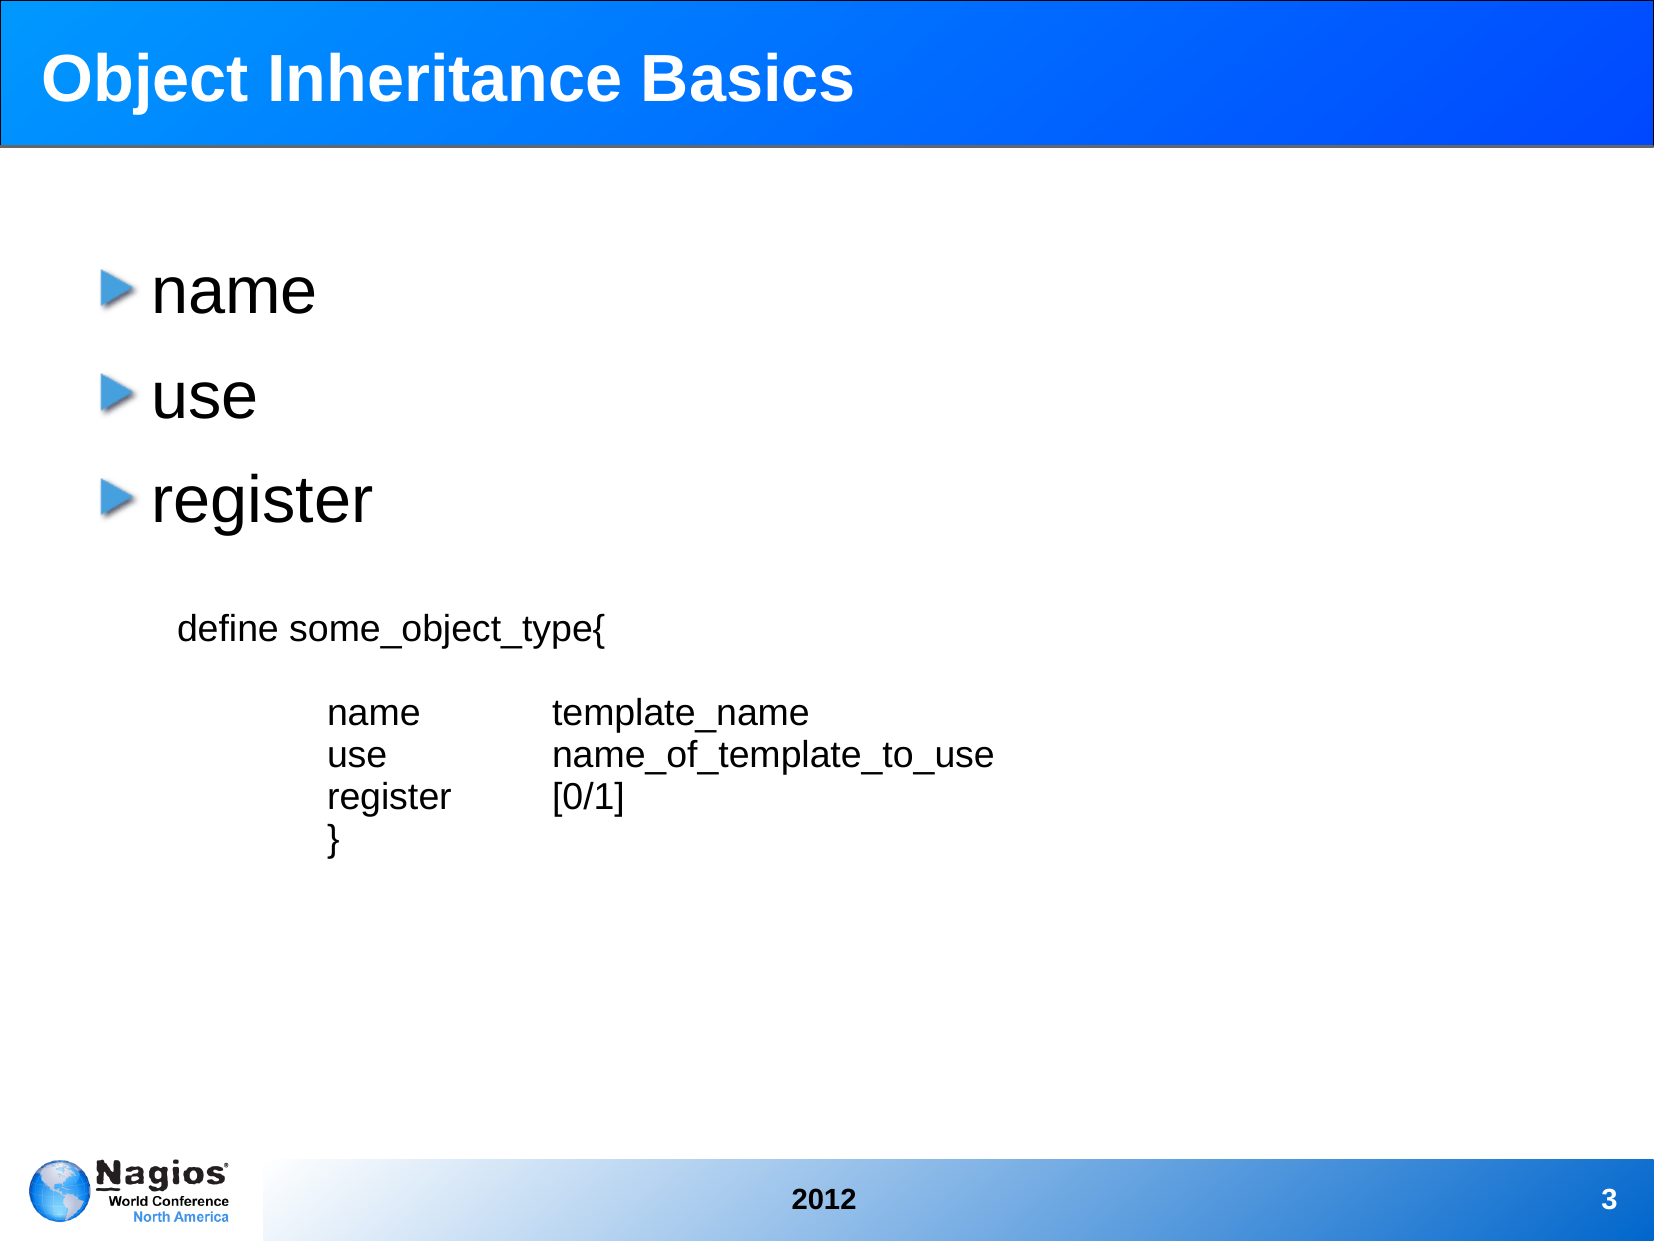

# Object Inheritance Basics
name
use
register
define some_object_type{
		name		template_name
		use			name_of_template_to_use
		register		[0/1]
		}
2011
3